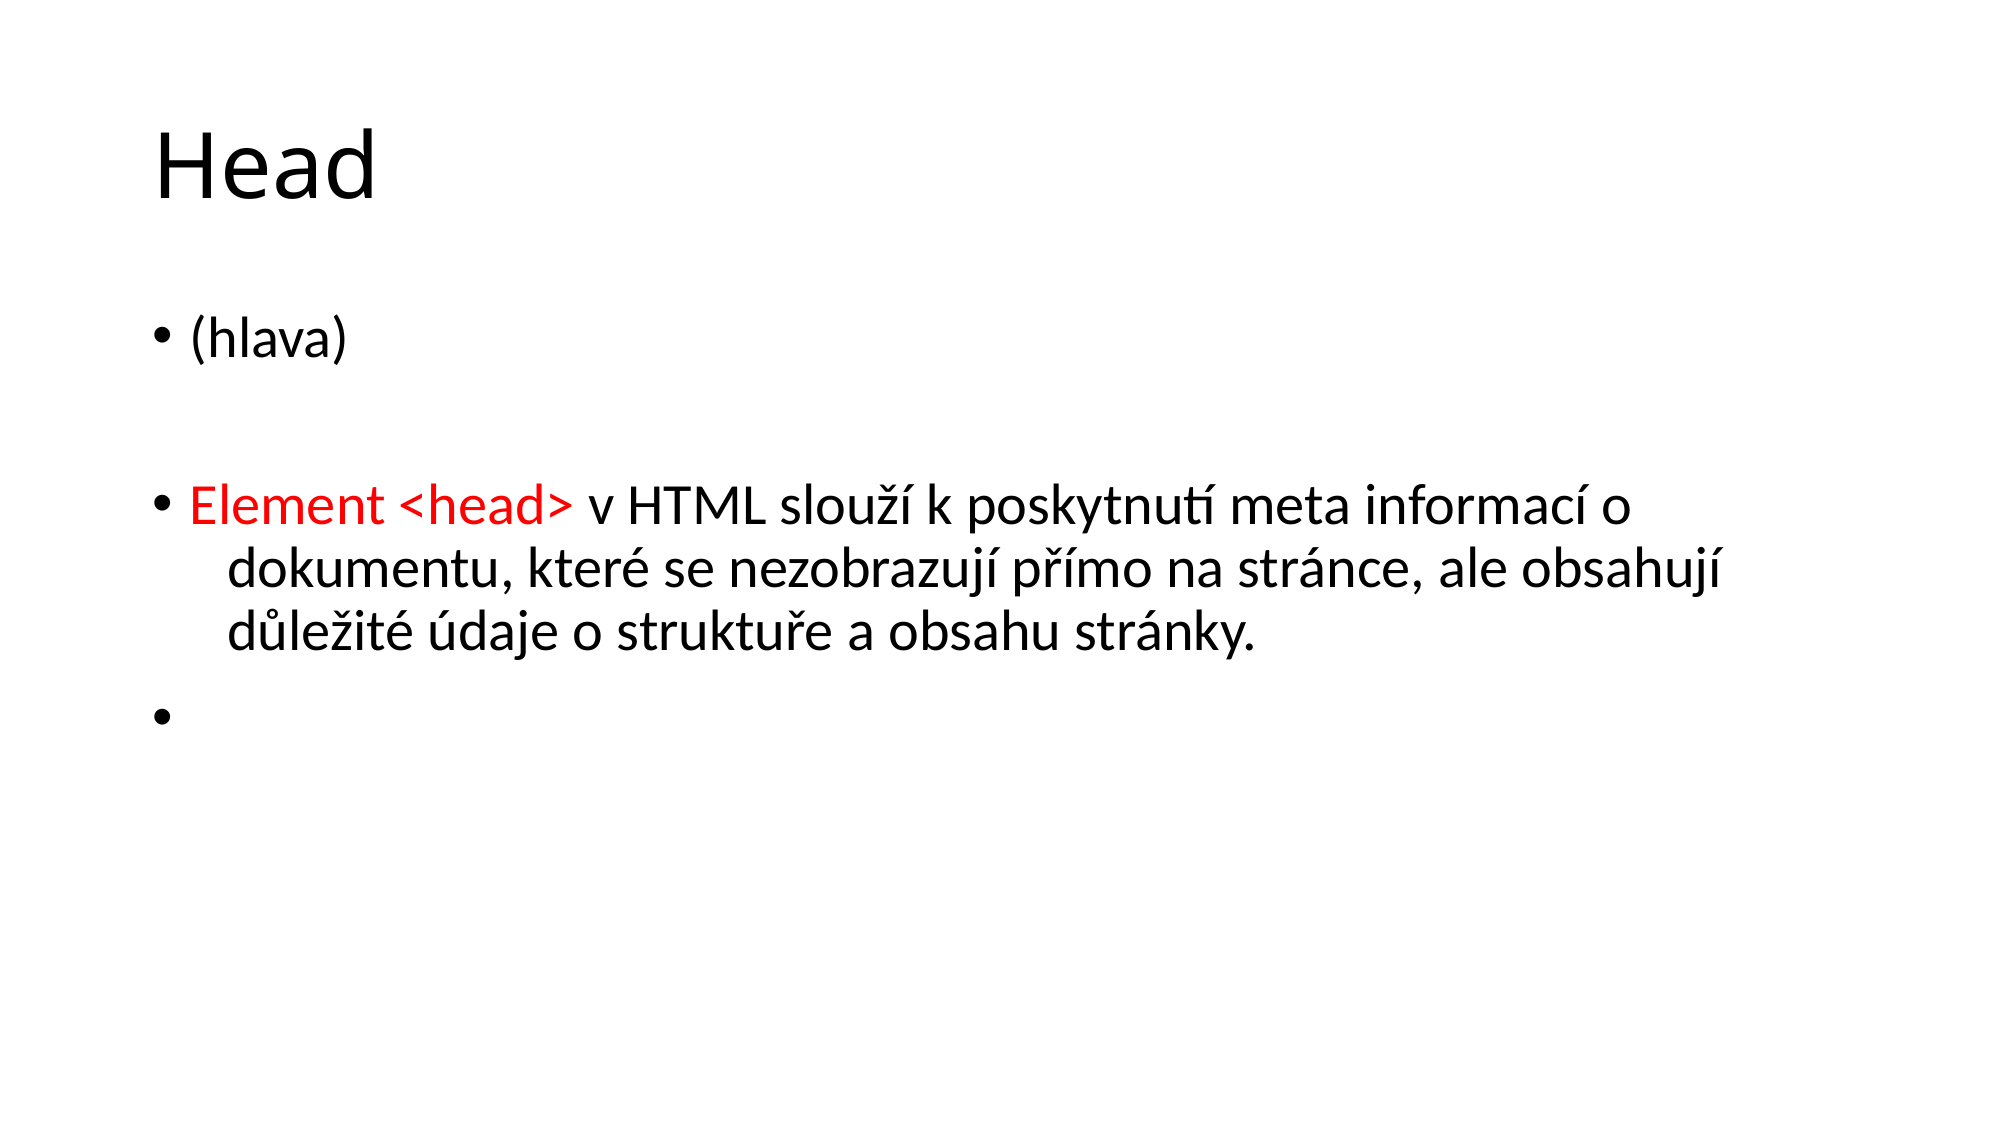

# Head
(hlava)
Element <head> v HTML slouží k poskytnutí meta informací o dokumentu, které se nezobrazují přímo na stránce, ale obsahují důležité údaje o struktuře a obsahu stránky.